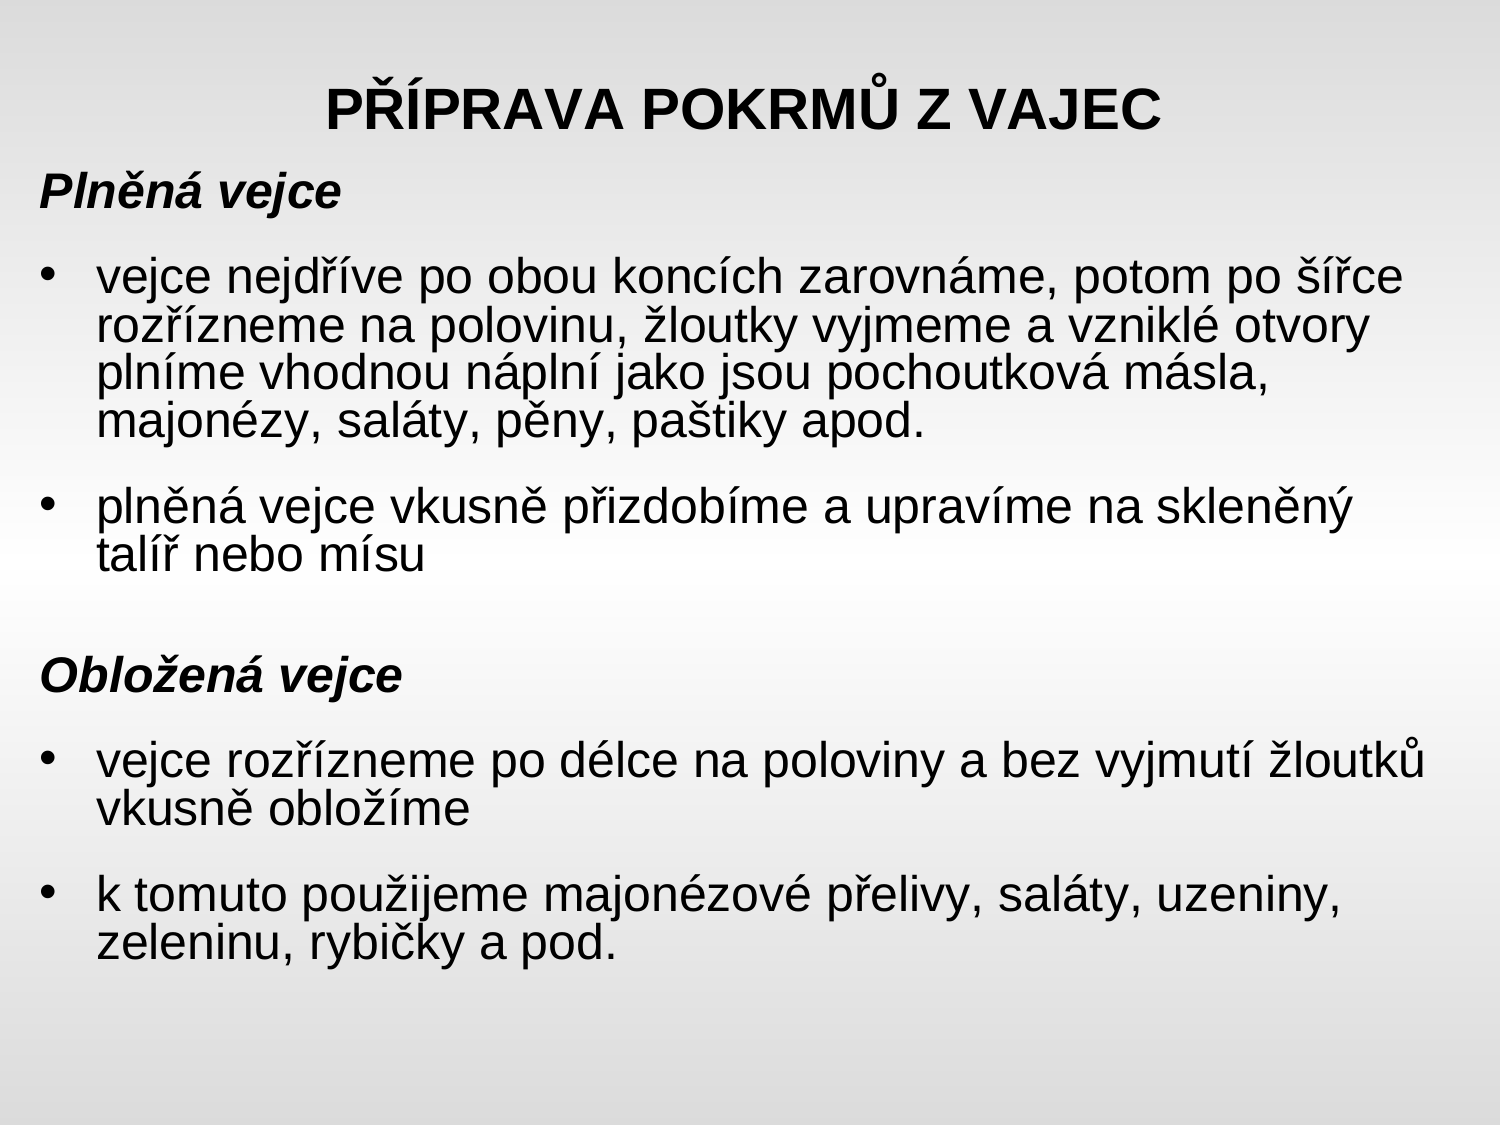

# PŘÍPRAVA POKRMŮ Z VAJEC
Plněná vejce
vejce nejdříve po obou koncích zarovnáme, potom po šířce rozřízneme na polovinu, žloutky vyjmeme a vzniklé otvory plníme vhodnou náplní jako jsou pochoutková másla, majonézy, saláty, pěny, paštiky apod.
plněná vejce vkusně přizdobíme a upravíme na skleněný talíř nebo mísu
Obložená vejce
vejce rozřízneme po délce na poloviny a bez vyjmutí žloutků vkusně obložíme
k tomuto použijeme majonézové přelivy, saláty, uzeniny, zeleninu, rybičky a pod.